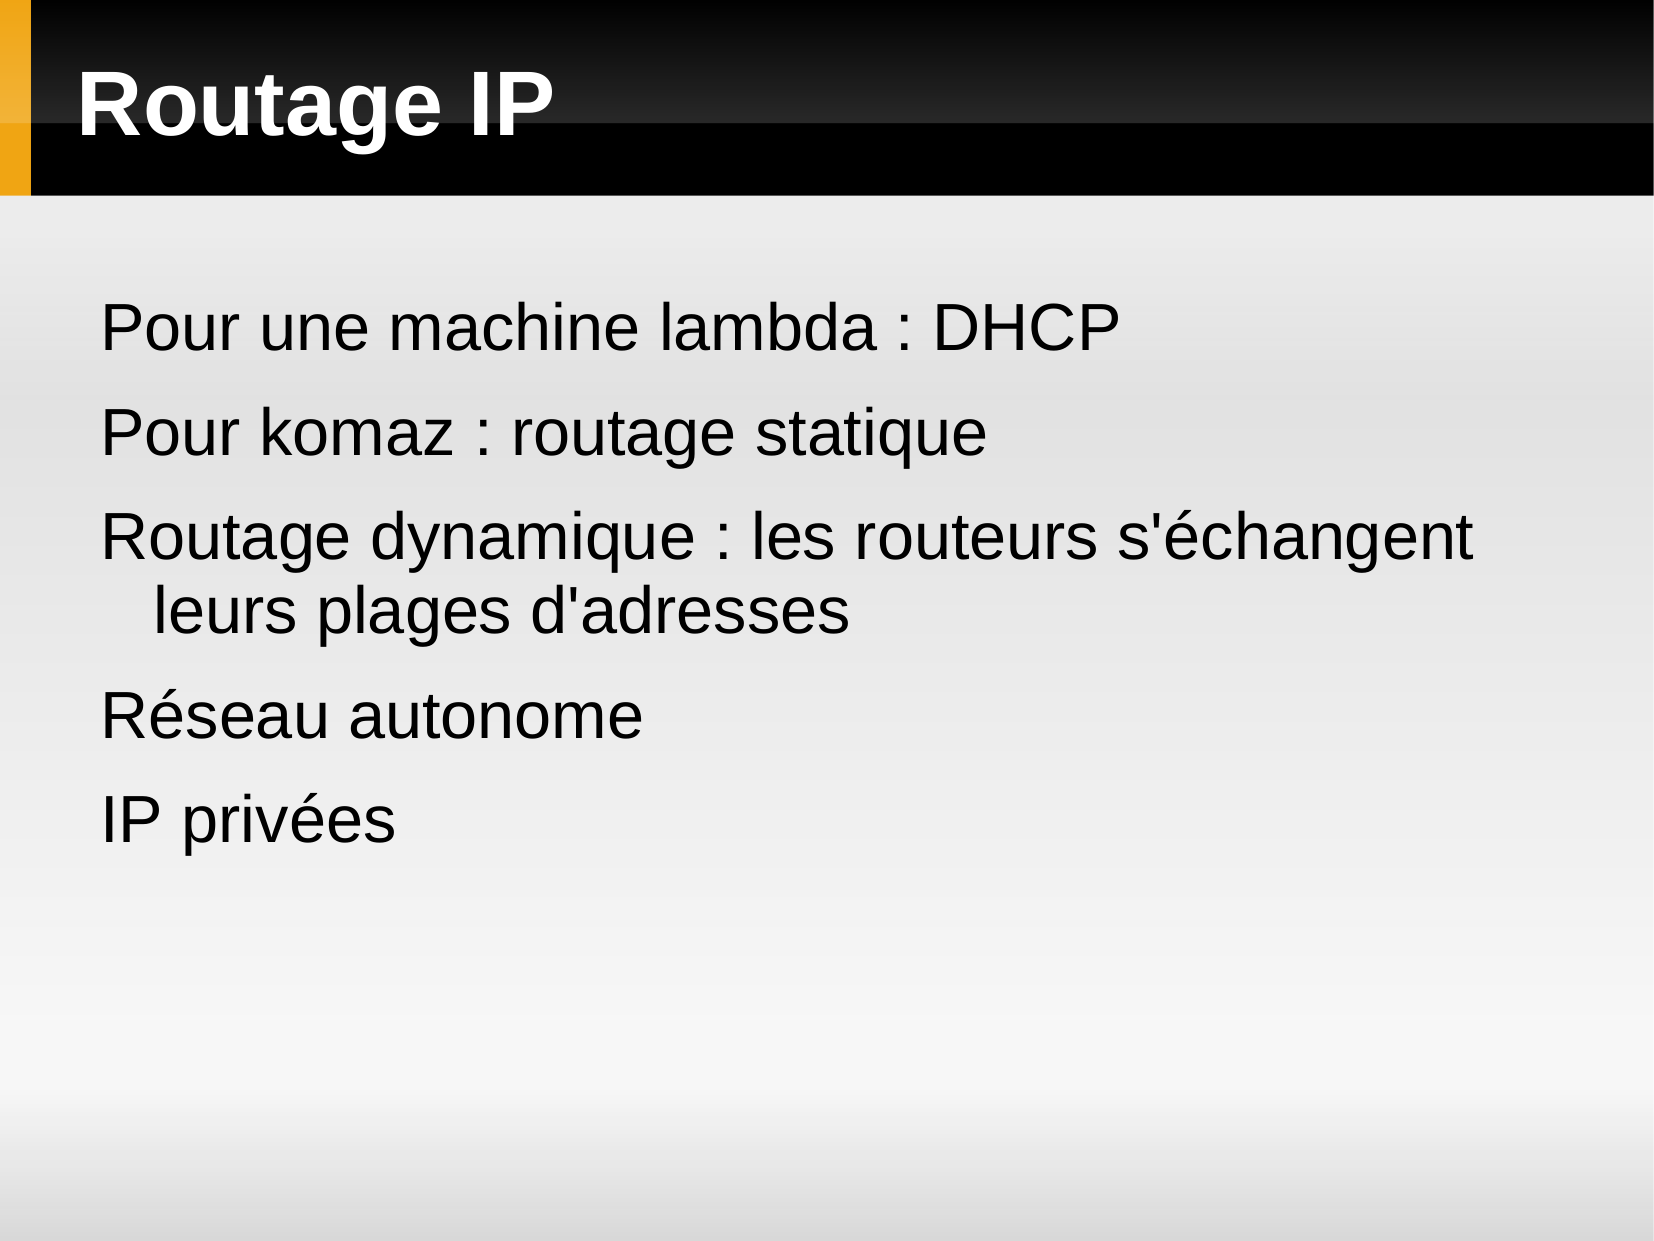

# Routage IP
Pour une machine lambda : DHCP
Pour komaz : routage statique
Routage dynamique : les routeurs s'échangent leurs plages d'adresses
Réseau autonome
IP privées